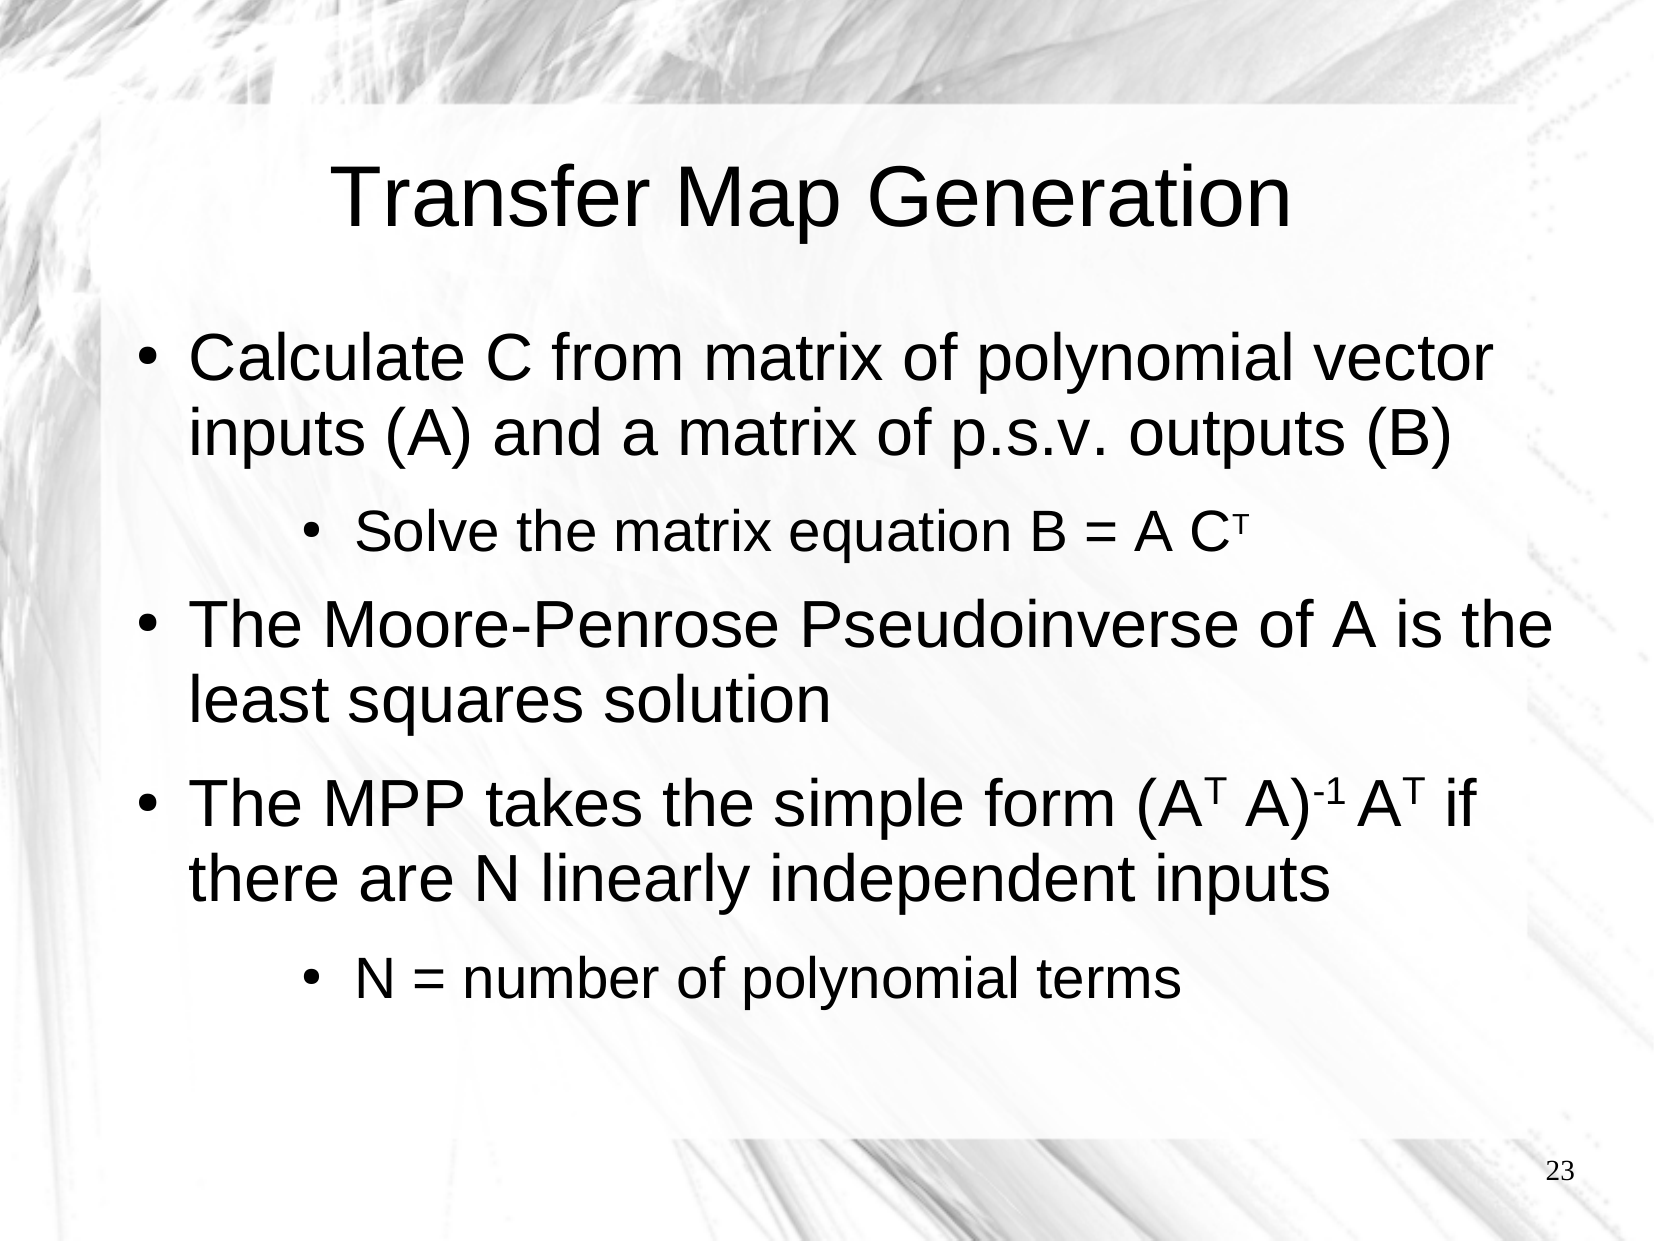

# Transfer Map Generation
Calculate C from matrix of polynomial vector inputs (A) and a matrix of p.s.v. outputs (B)
Solve the matrix equation B = A CT
The Moore-Penrose Pseudoinverse of A is the least squares solution
The MPP takes the simple form (AT A)-1 AT if there are N linearly independent inputs
N = number of polynomial terms
23